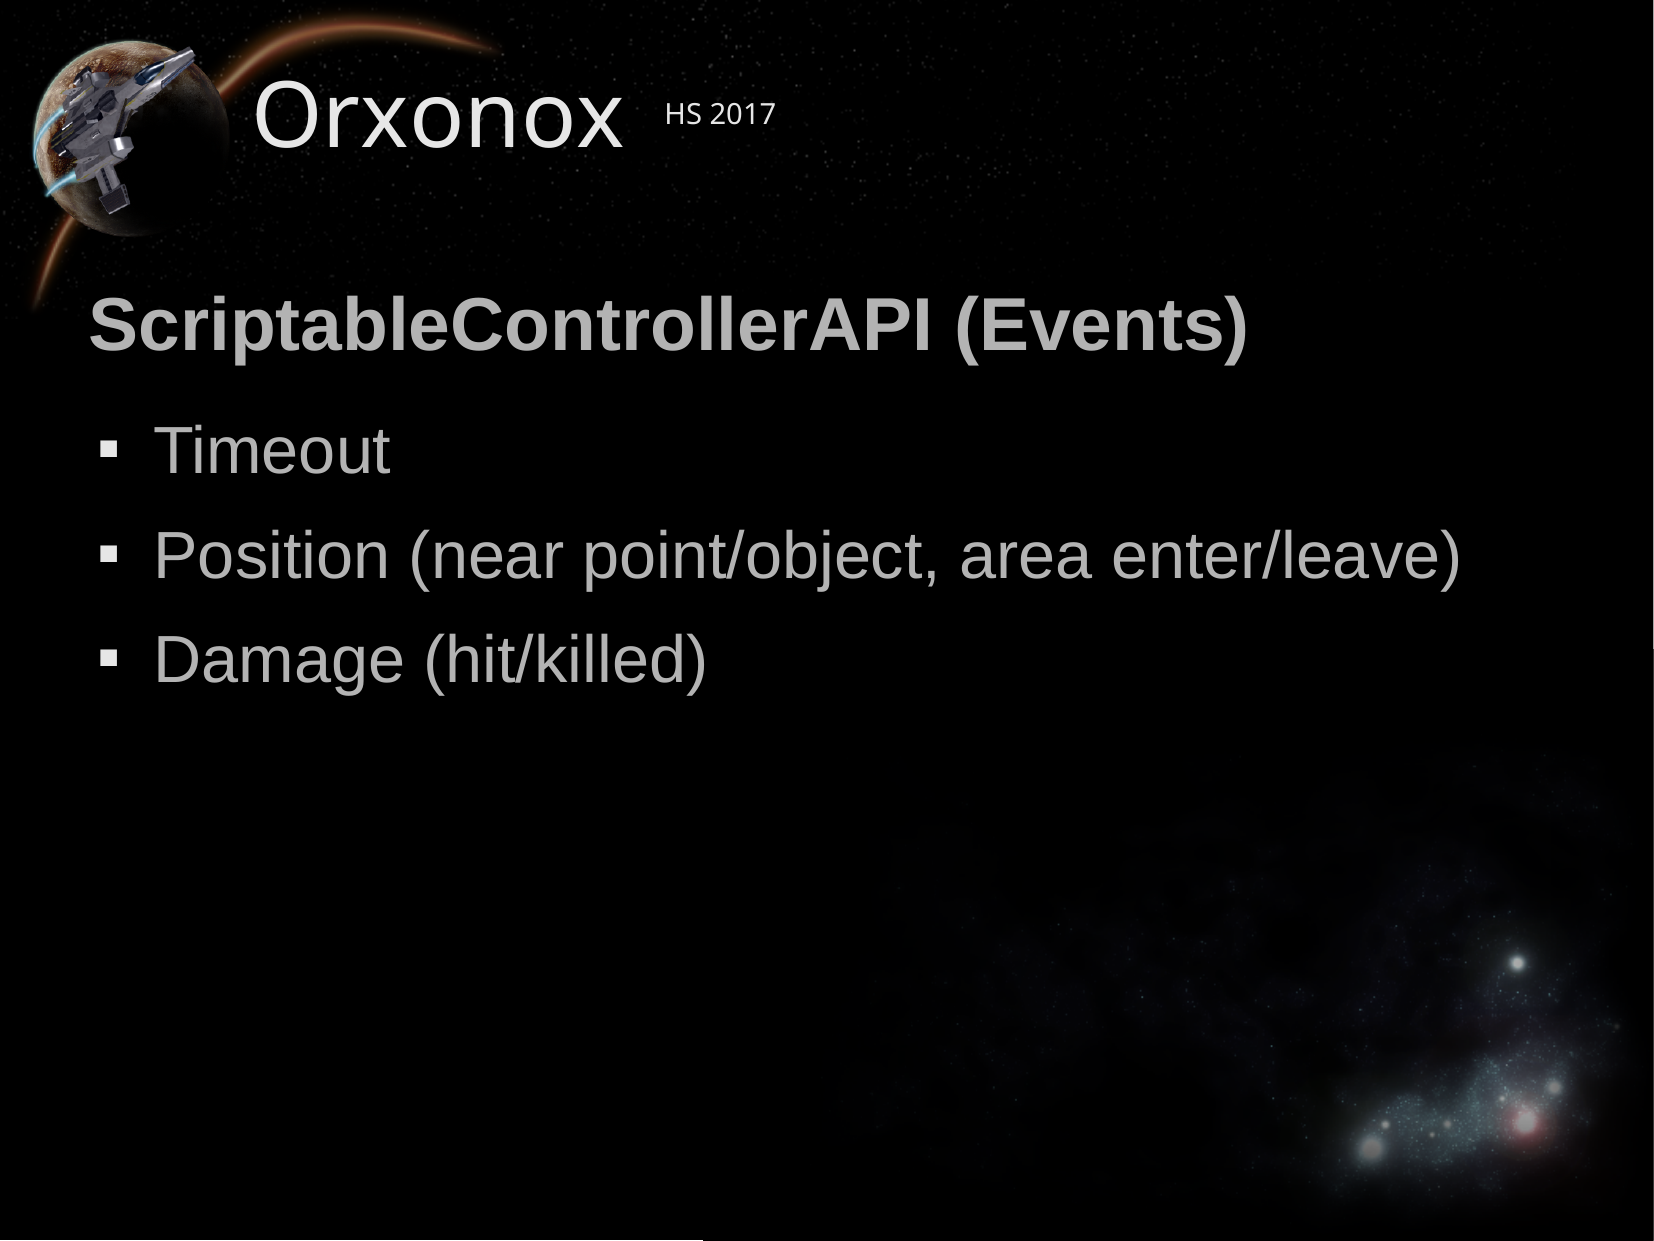

# ScriptableControllerAPI (Events)
Timeout
Position (near point/object, area enter/leave)
Damage (hit/killed)